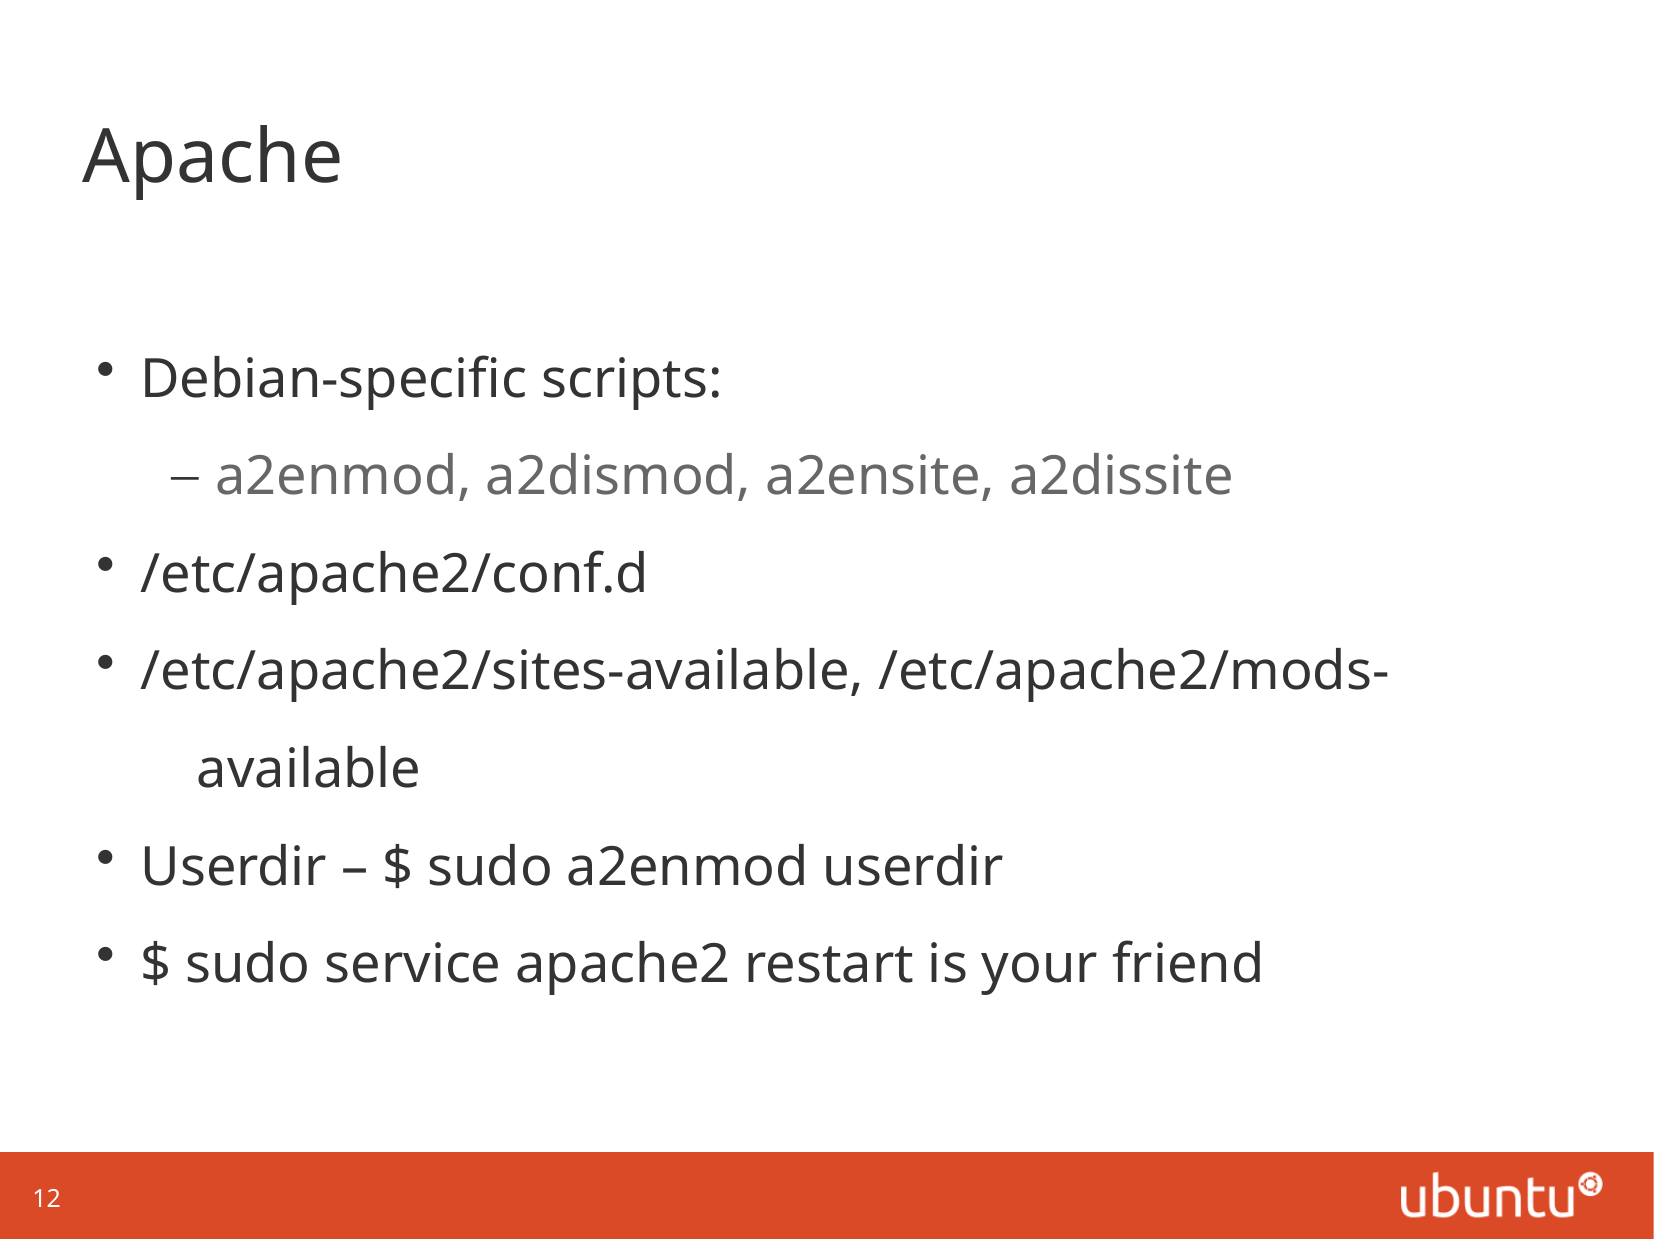

# Apache
Debian-specific scripts:
a2enmod, a2dismod, a2ensite, a2dissite
/etc/apache2/conf.d
/etc/apache2/sites-available, /etc/apache2/mods-available
Userdir – $ sudo a2enmod userdir
$ sudo service apache2 restart is your friend